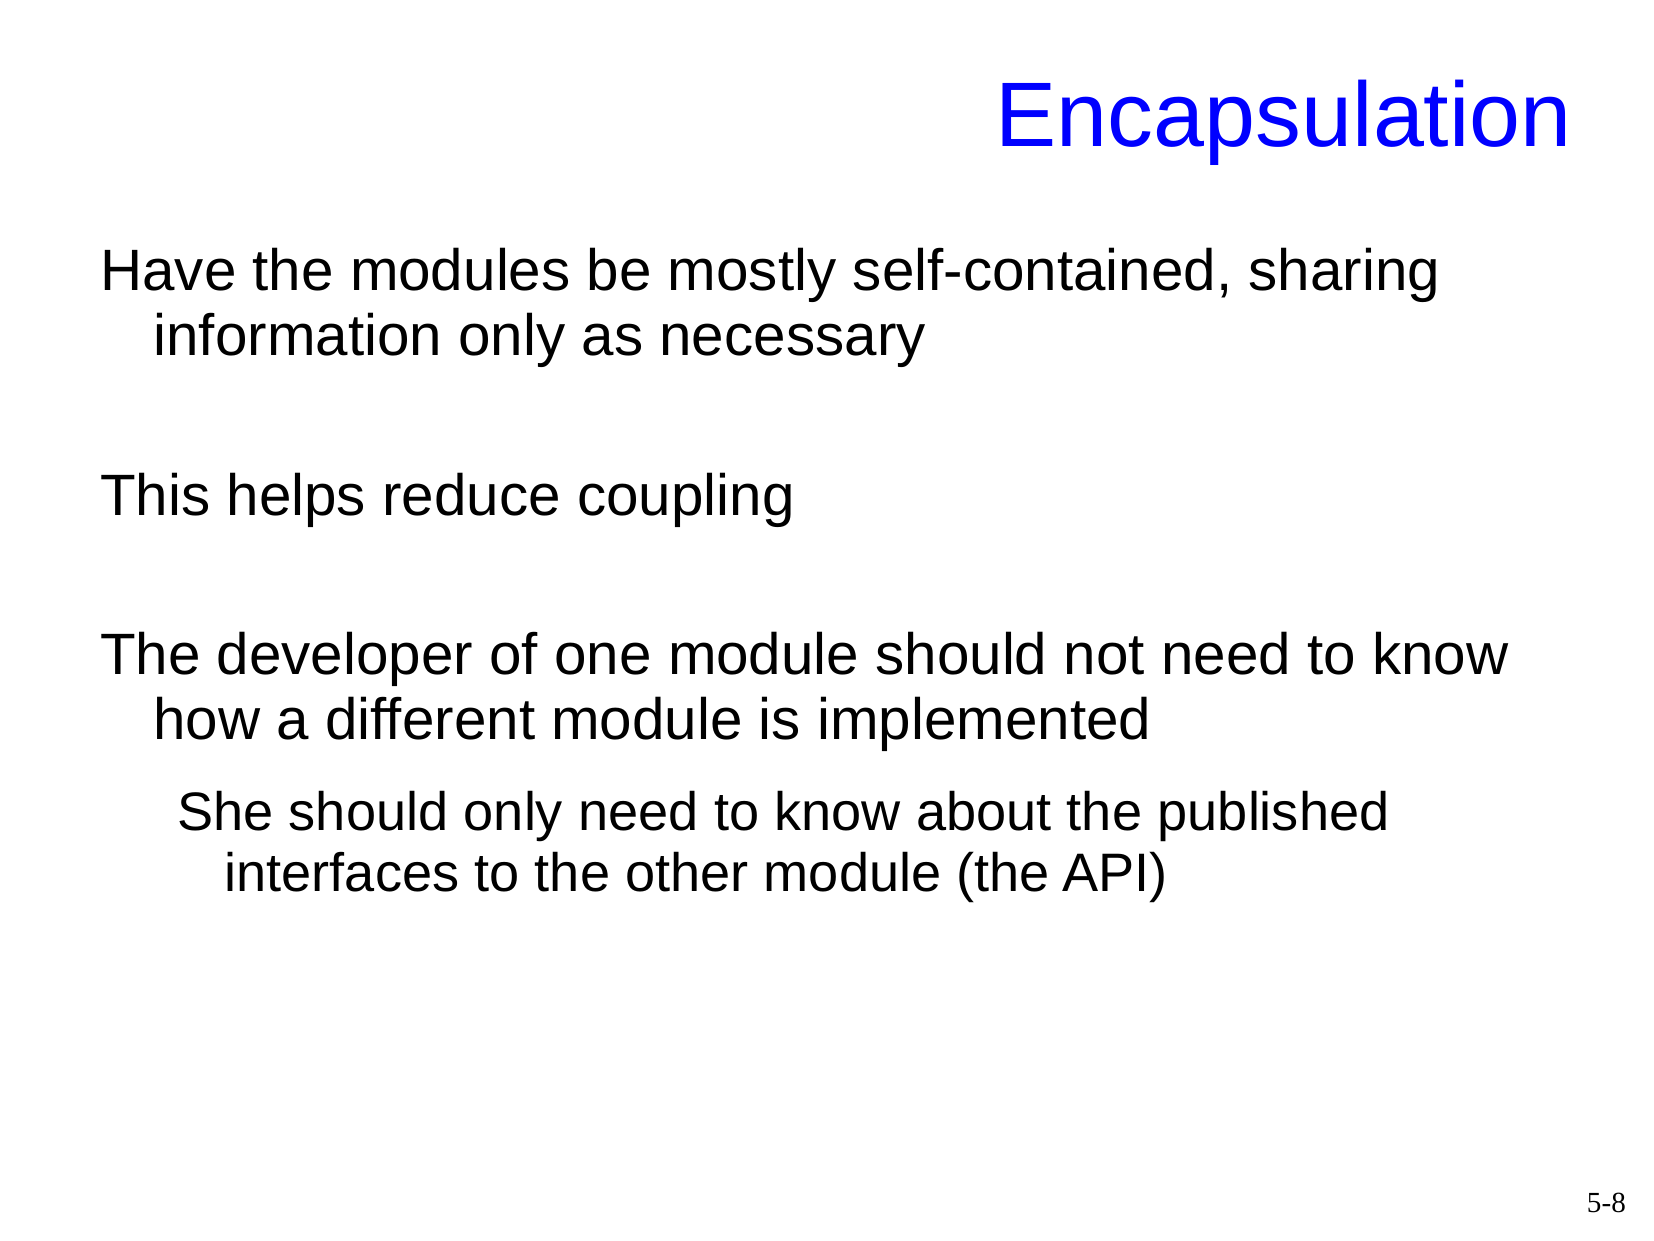

# Encapsulation
Have the modules be mostly self-contained, sharing information only as necessary
This helps reduce coupling
The developer of one module should not need to know how a different module is implemented
She should only need to know about the published interfaces to the other module (the API)